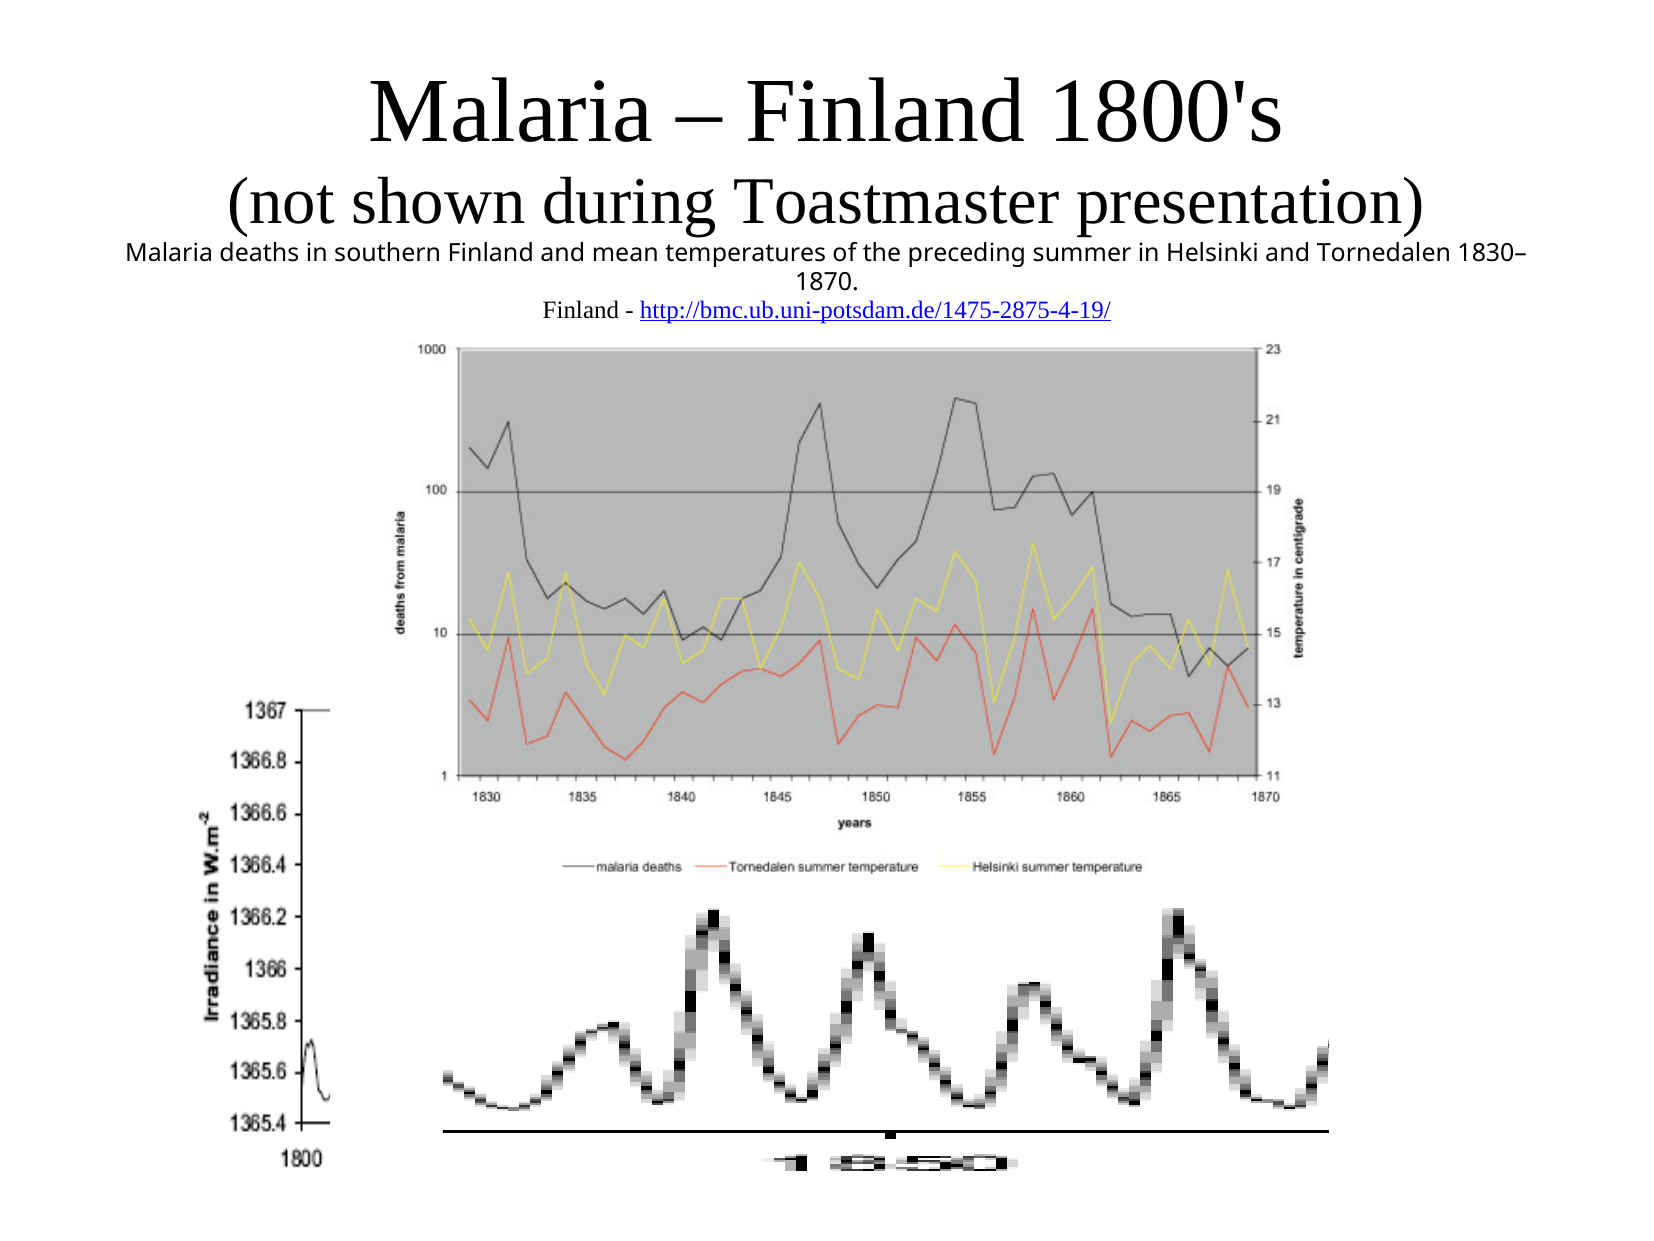

# Malaria – Finland 1800's (not shown during Toastmaster presentation) Malaria deaths in southern Finland and mean temperatures of the preceding summer in Helsinki and Tornedalen 1830–1870. Finland - http://bmc.ub.uni-potsdam.de/1475-2875-4-19/